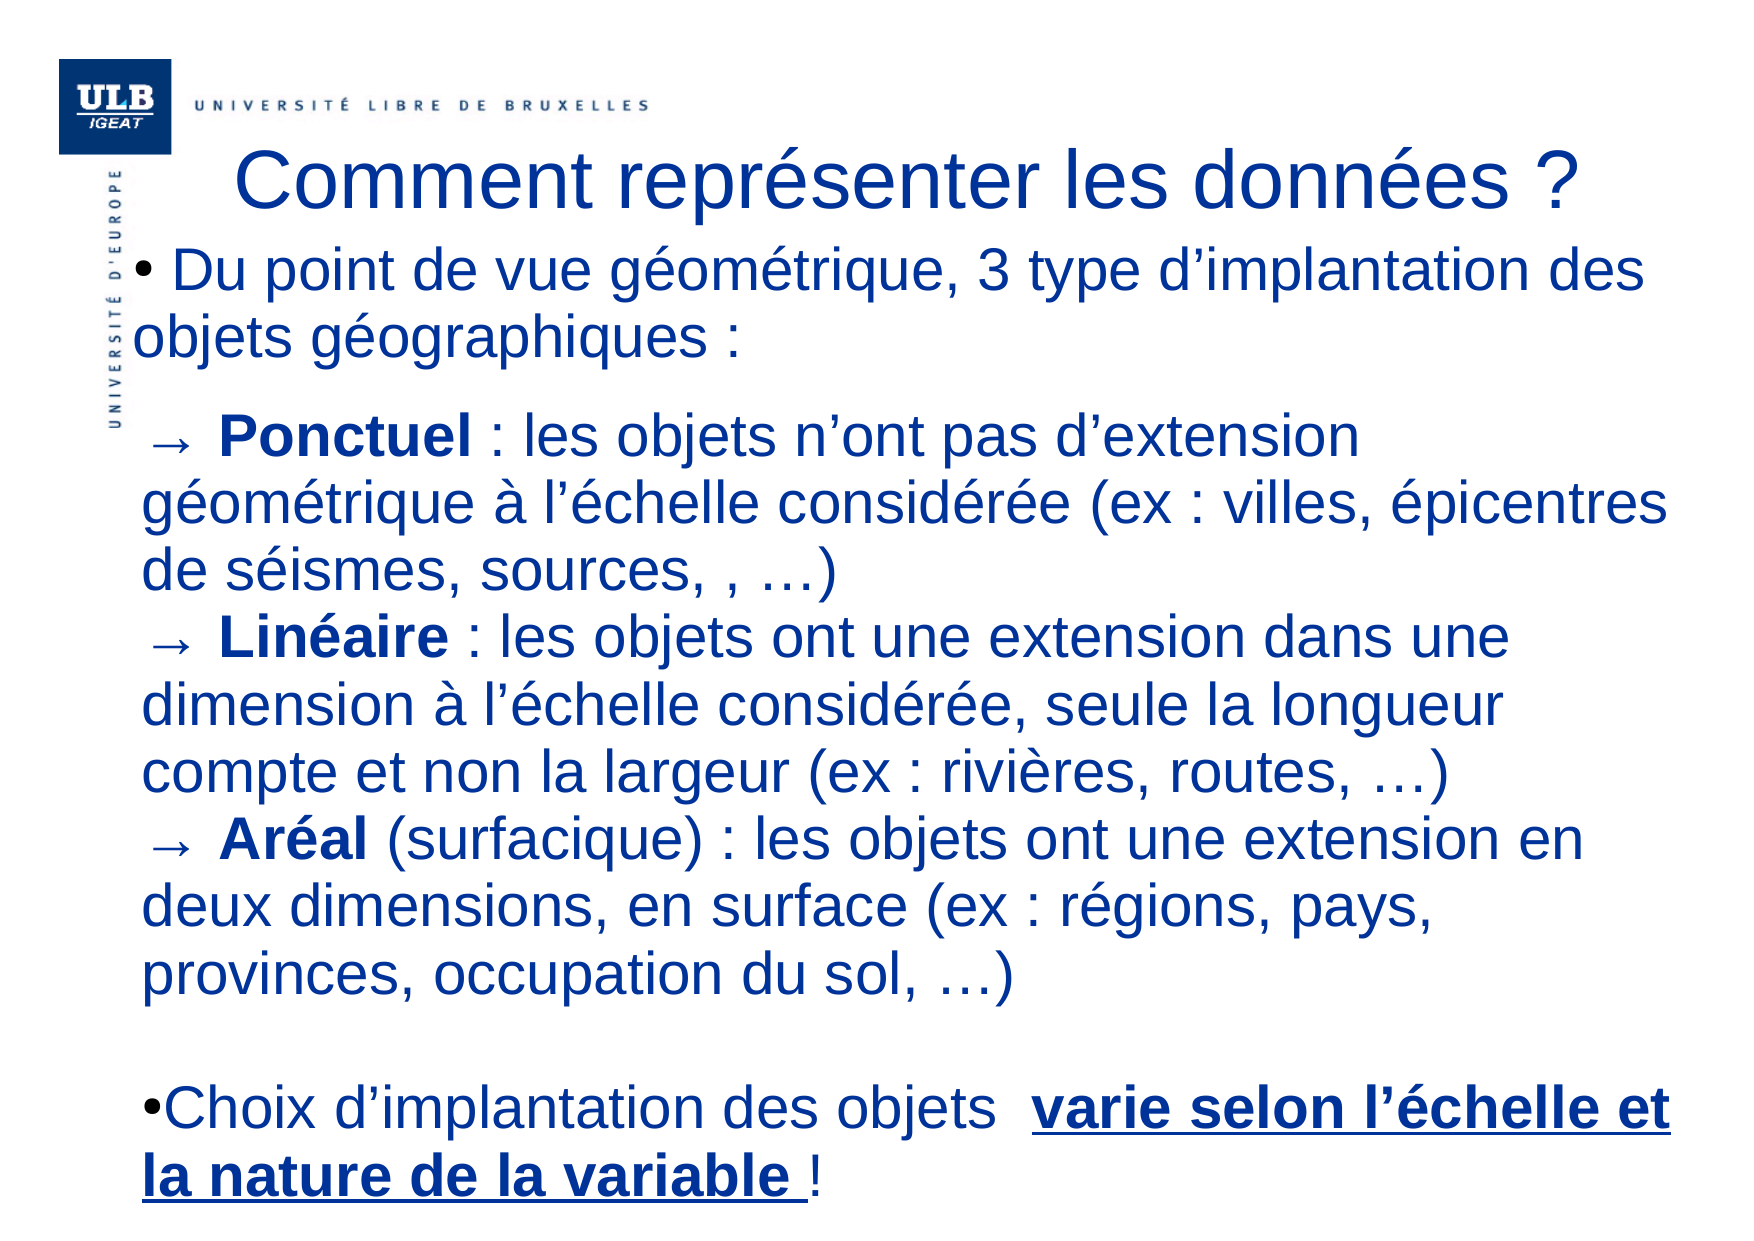

Comment représenter les données ?
# Du point de vue géométrique, 3 type d’implantation des objets géographiques :
→ Ponctuel : les objets n’ont pas d’extension géométrique à l’échelle considérée (ex : villes, épicentres de séismes, sources, , …)
→ Linéaire : les objets ont une extension dans une dimension à l’échelle considérée, seule la longueur compte et non la largeur (ex : rivières, routes, …)
→ Aréal (surfacique) : les objets ont une extension en deux dimensions, en surface (ex : régions, pays, provinces, occupation du sol, …)
Choix d’implantation des objets varie selon l’échelle et la nature de la variable !